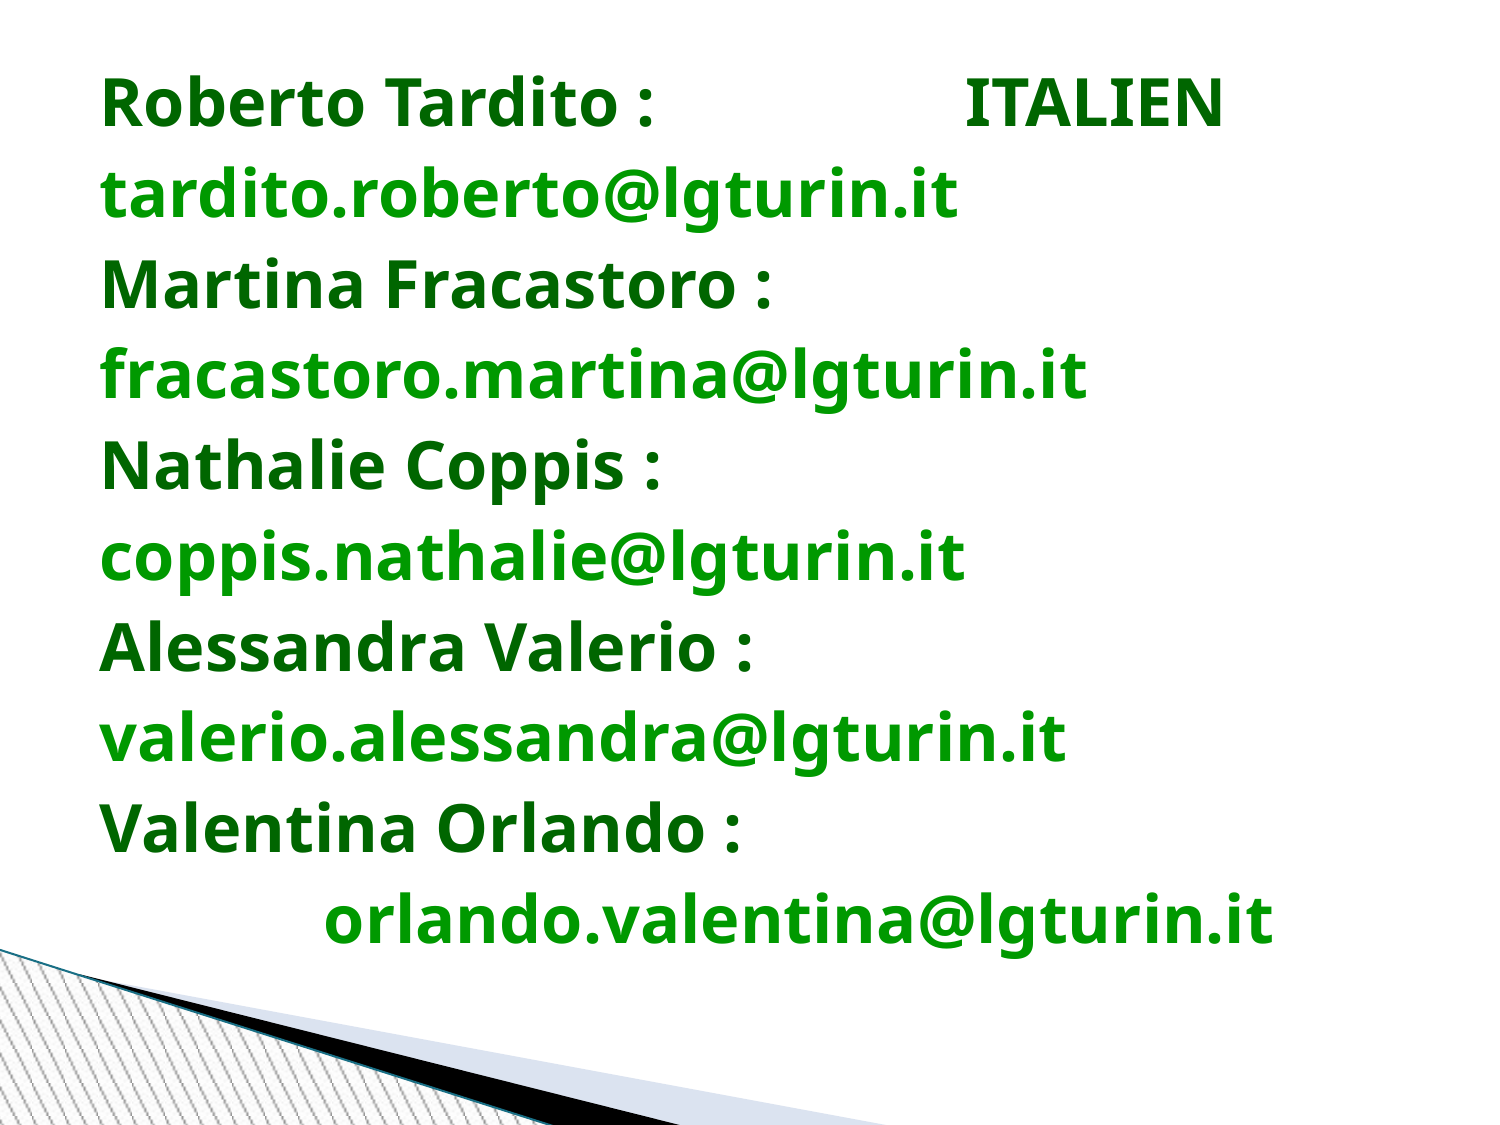

Roberto Tardito : ITALIEN tardito.roberto@lgturin.it
Martina Fracastoro :
fracastoro.martina@lgturin.it
Nathalie Coppis : coppis.nathalie@lgturin.it
Alessandra Valerio :
valerio.alessandra@lgturin.it
Valentina Orlando :
 orlando.valentina@lgturin.it